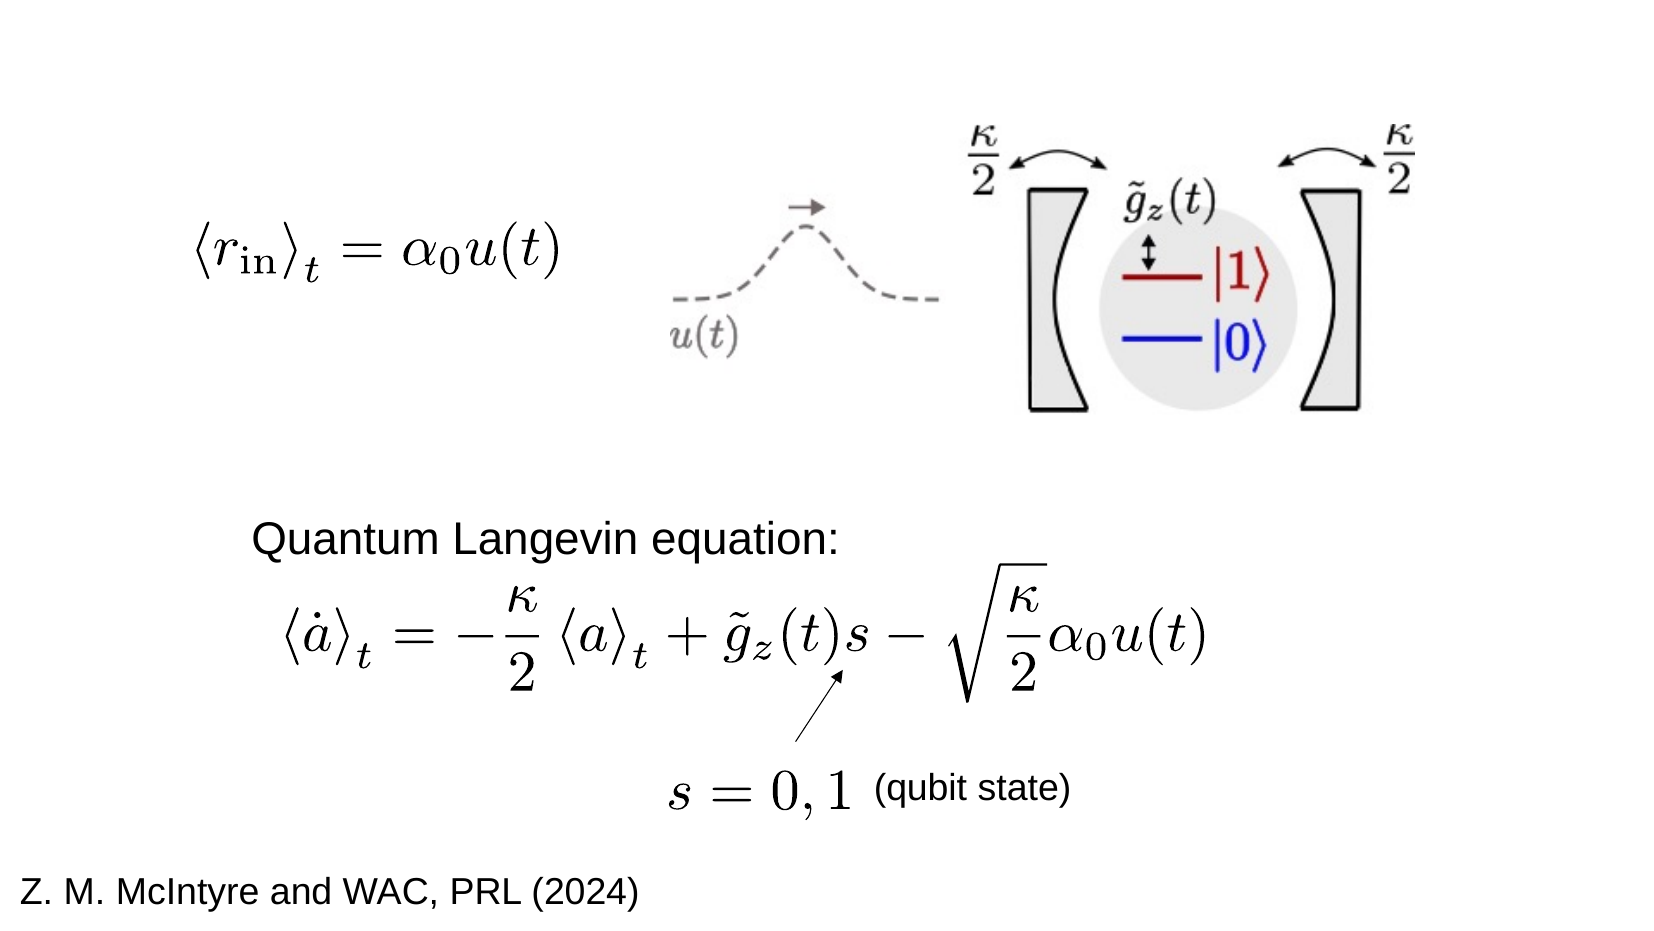

Quantum Langevin equation:
(qubit state)
Z. M. McIntyre and WAC, PRL (2024)